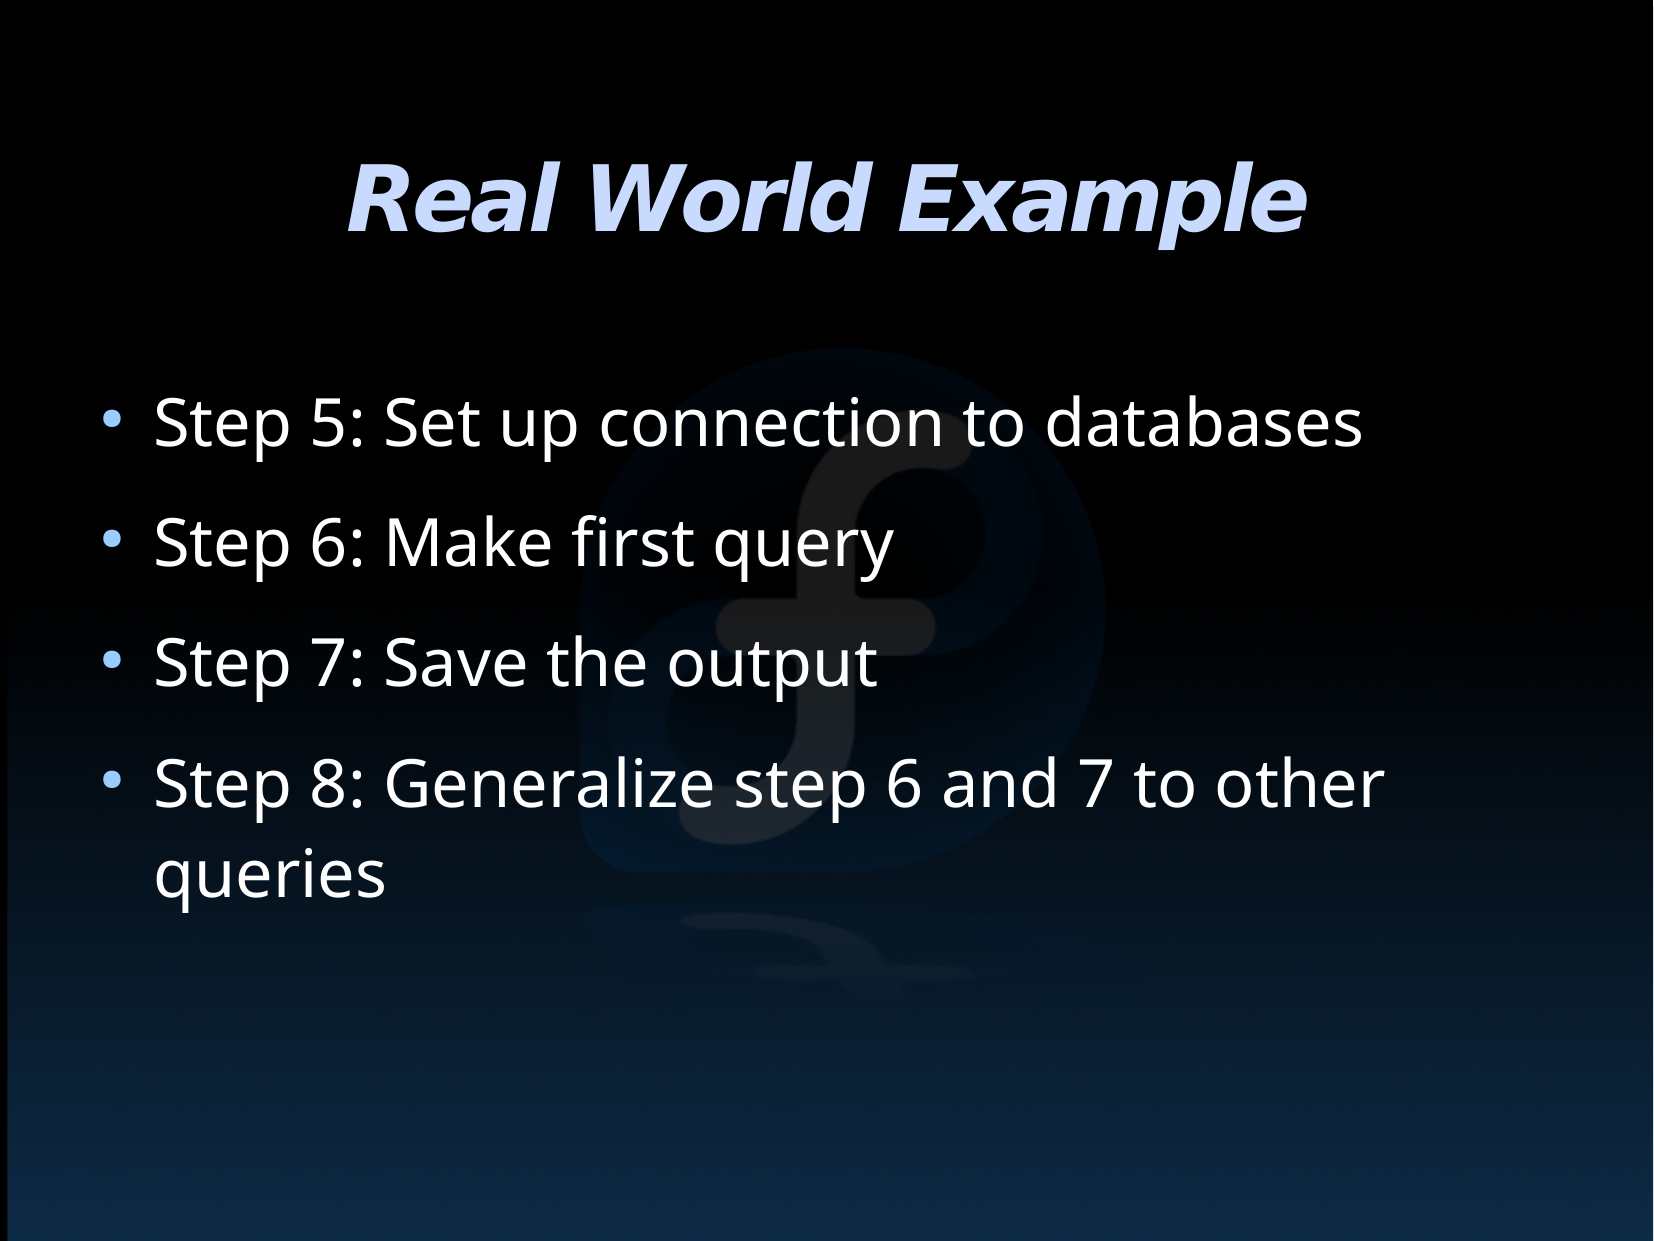

# Real World Example
Step 5: Set up connection to databases
Step 6: Make first query
Step 7: Save the output
Step 8: Generalize step 6 and 7 to other queries